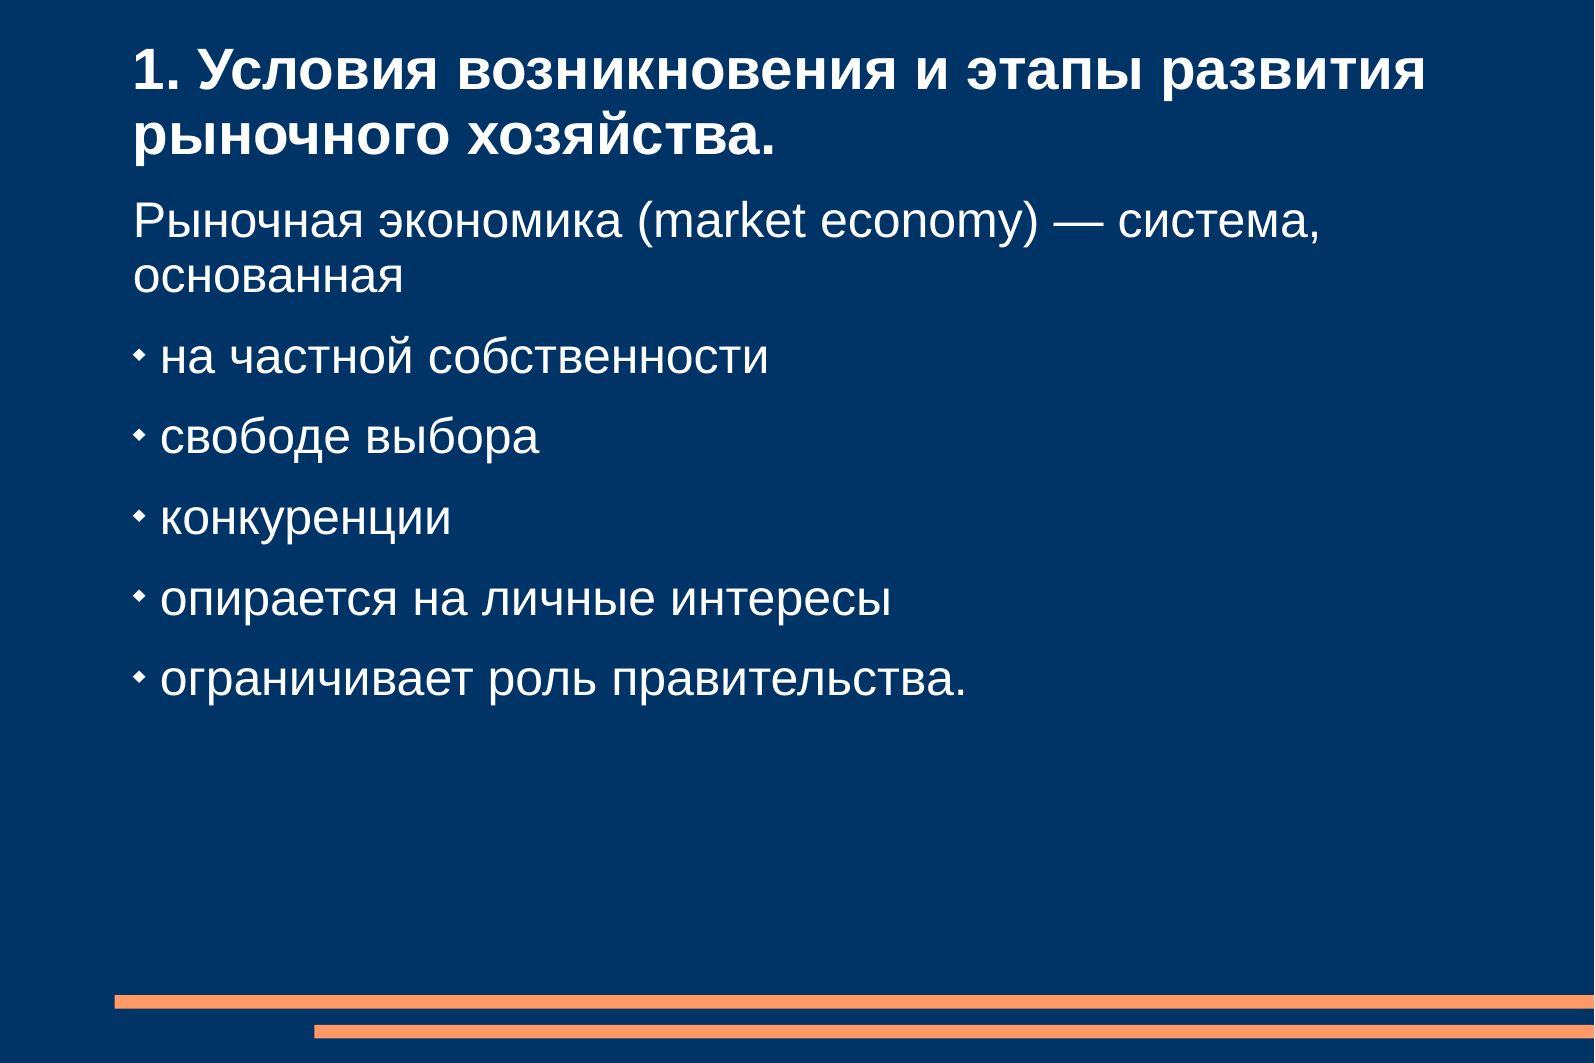

1. Условия возникновения и этапы развития рыночного хозяйства.
Рыночная экономика (market economy) — система, основанная
 на частной собственности
 свободе выбора
 конкуренции
 опирается на личные интересы
 ограничивает роль правительства.